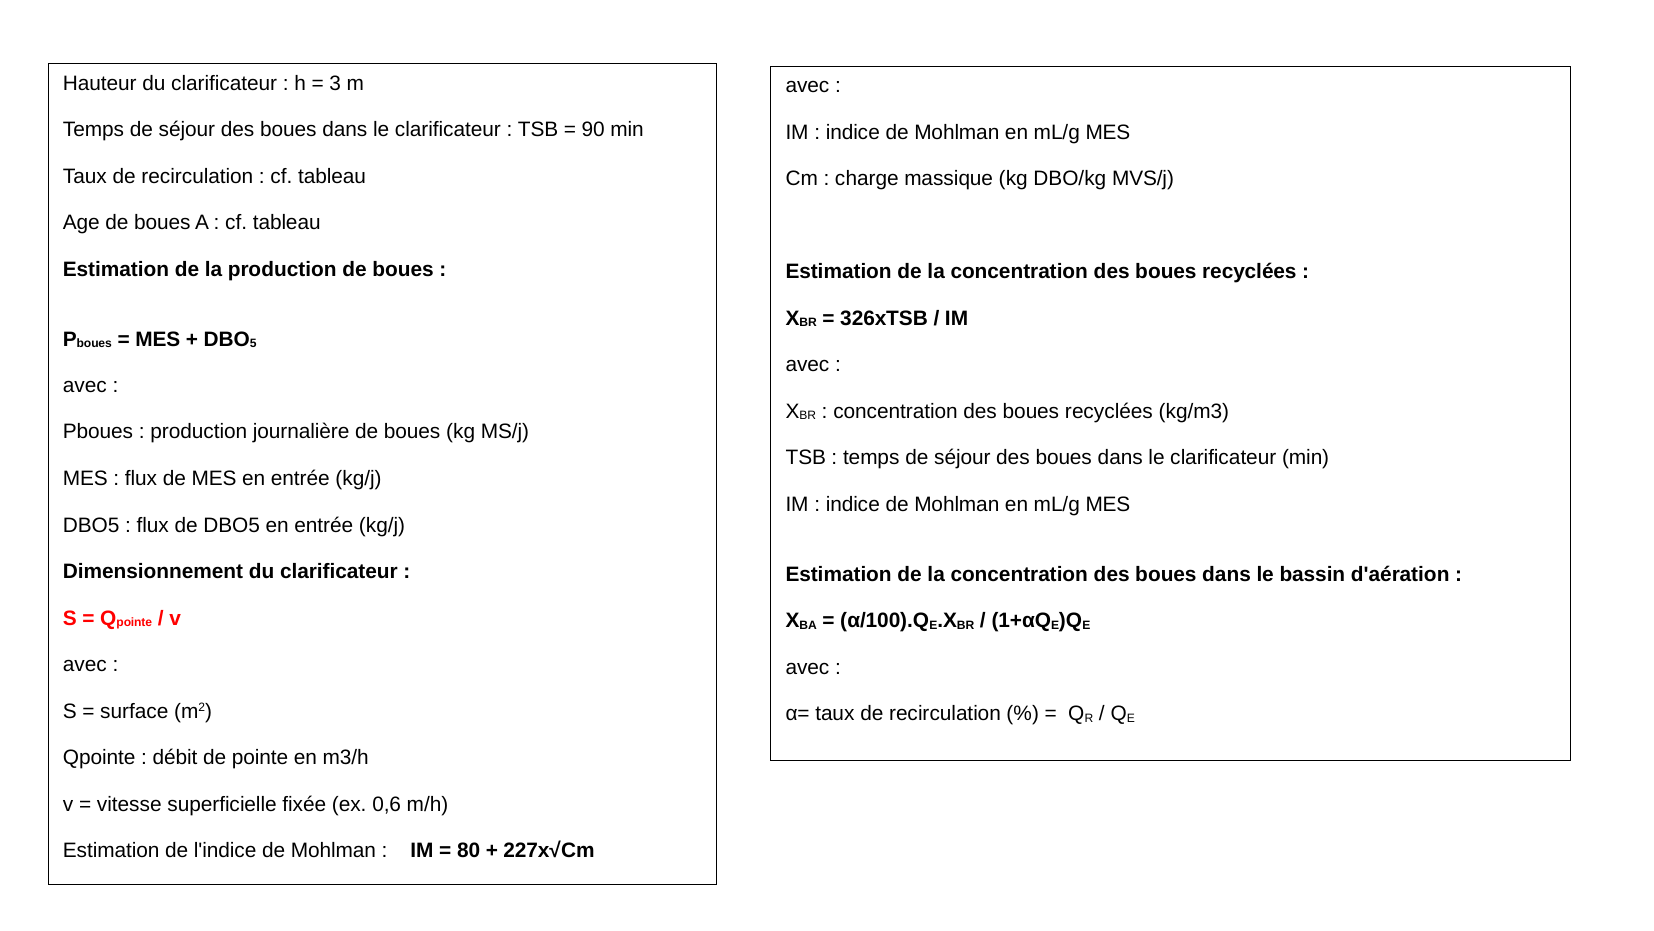

Hauteur du clarificateur : h = 3 m
Temps de séjour des boues dans le clarificateur : TSB = 90 min
Taux de recirculation : cf. tableau
Age de boues A : cf. tableau
Estimation de la production de boues :
Pboues = MES + DBO5
avec :
Pboues : production journalière de boues (kg MS/j)
MES : flux de MES en entrée (kg/j)
DBO5 : flux de DBO5 en entrée (kg/j)
Dimensionnement du clarificateur :
S = Qpointe / v
avec :
S = surface (m2)
Qpointe : débit de pointe en m3/h
v = vitesse superficielle fixée (ex. 0,6 m/h)
Estimation de l'indice de Mohlman : IM = 80 + 227x√Cm
avec :
IM : indice de Mohlman en mL/g MES
Cm : charge massique (kg DBO/kg MVS/j)
Estimation de la concentration des boues recyclées :
XBR = 326xTSB / IM
avec :
XBR : concentration des boues recyclées (kg/m3)
TSB : temps de séjour des boues dans le clarificateur (min)
IM : indice de Mohlman en mL/g MES
Estimation de la concentration des boues dans le bassin d'aération :
XBA = (α/100).QE.XBR / (1+αQE)QE
avec :
α= taux de recirculation (%) = QR / QE